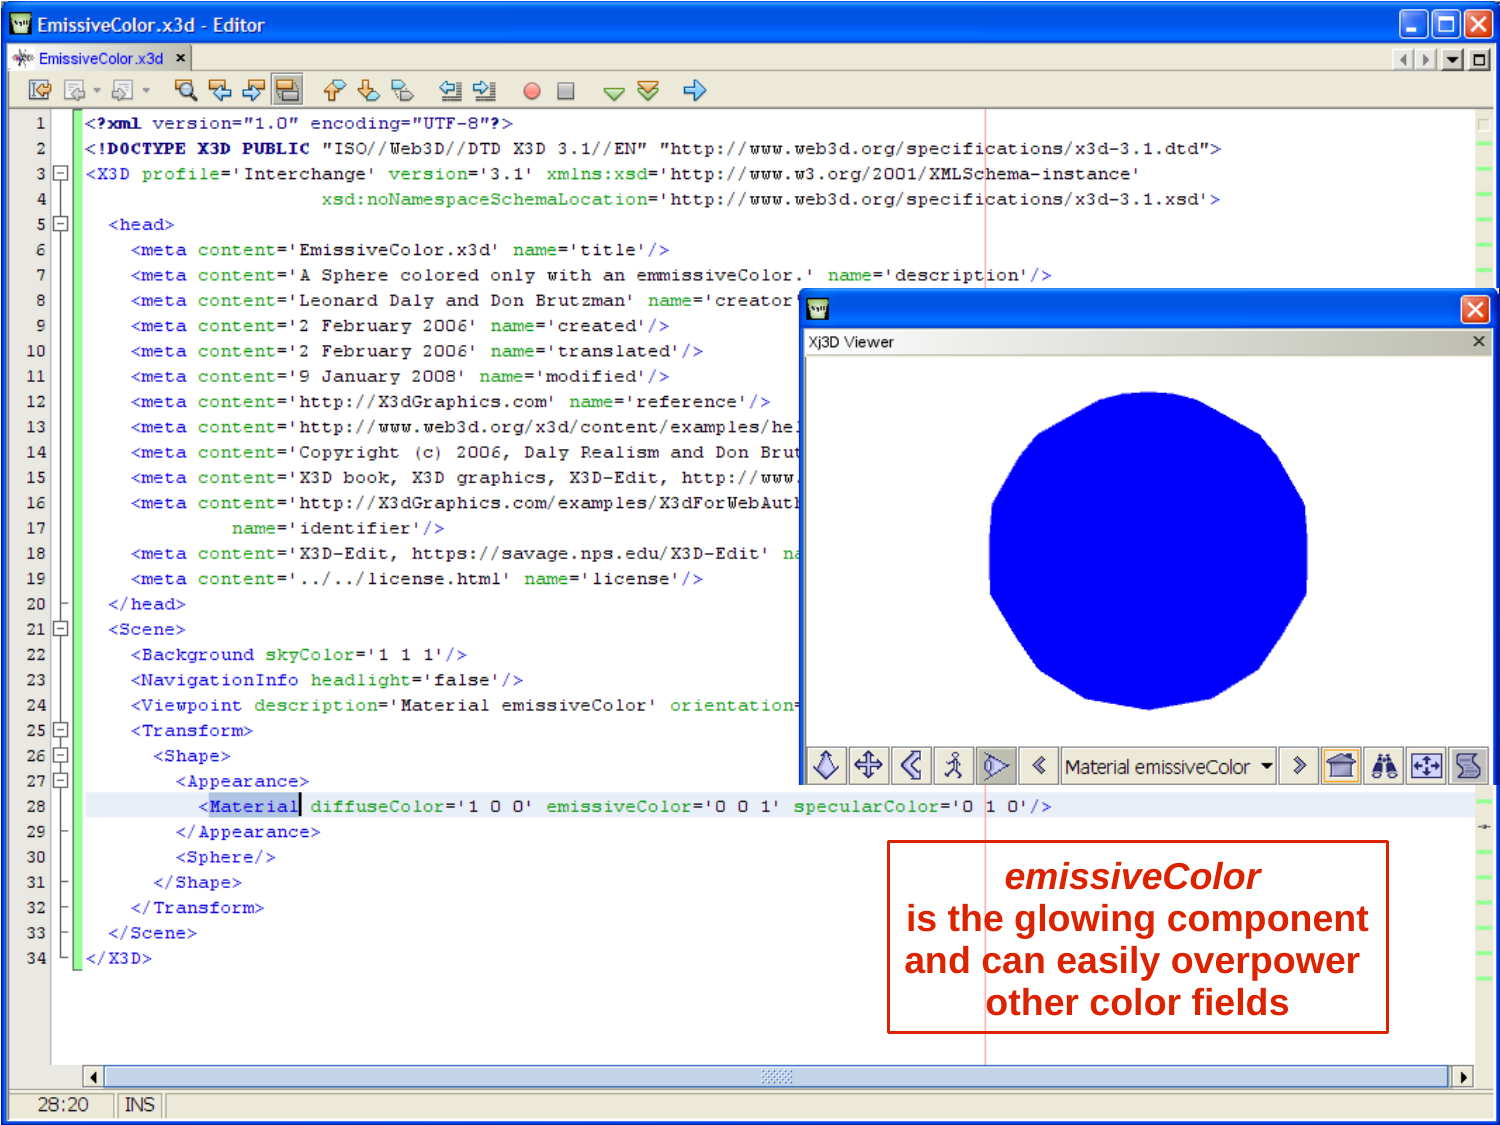

# emissiveColor
emissiveColor
is the glowing component
and can easily overpower
other color fields